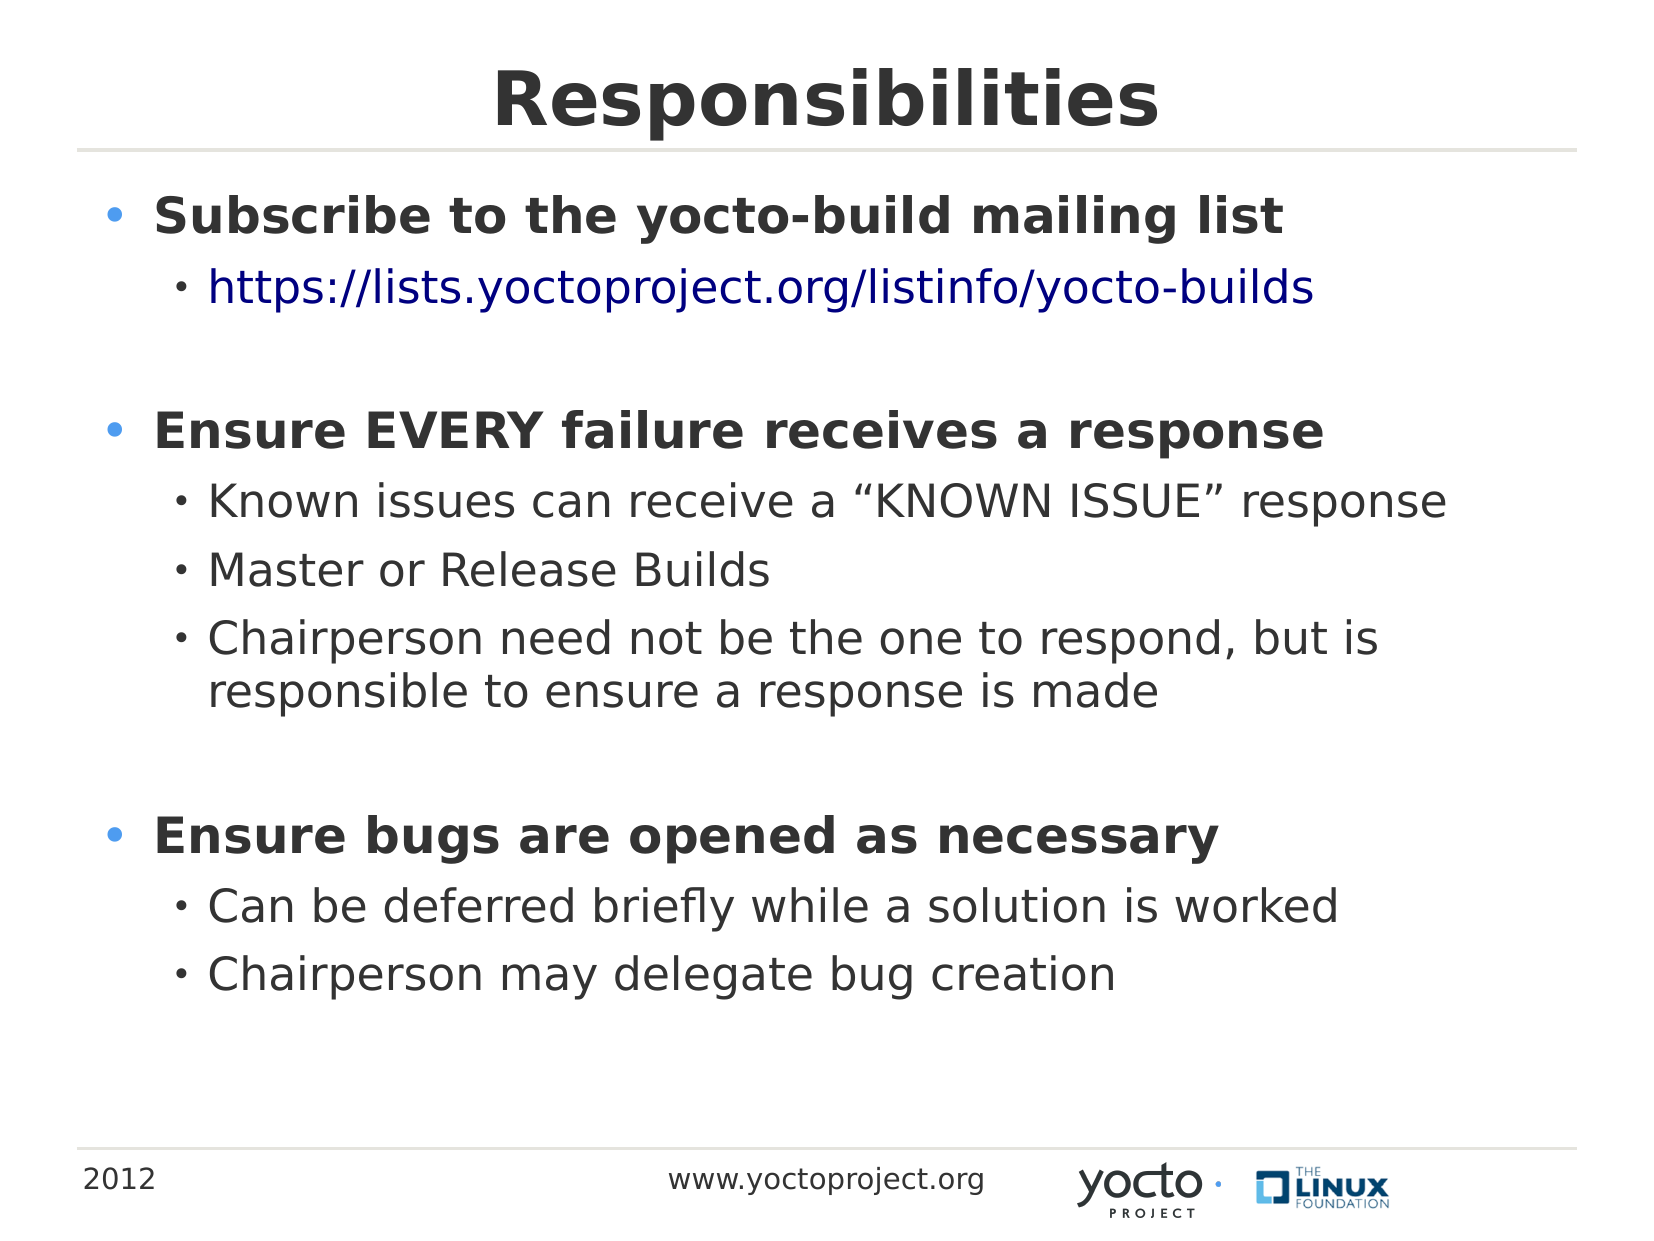

# Responsibilities
Subscribe to the yocto-build mailing list
https://lists.yoctoproject.org/listinfo/yocto-builds
Ensure EVERY failure receives a response
Known issues can receive a “KNOWN ISSUE” response
Master or Release Builds
Chairperson need not be the one to respond, but is responsible to ensure a response is made
Ensure bugs are opened as necessary
Can be deferred briefly while a solution is worked
Chairperson may delegate bug creation
2012